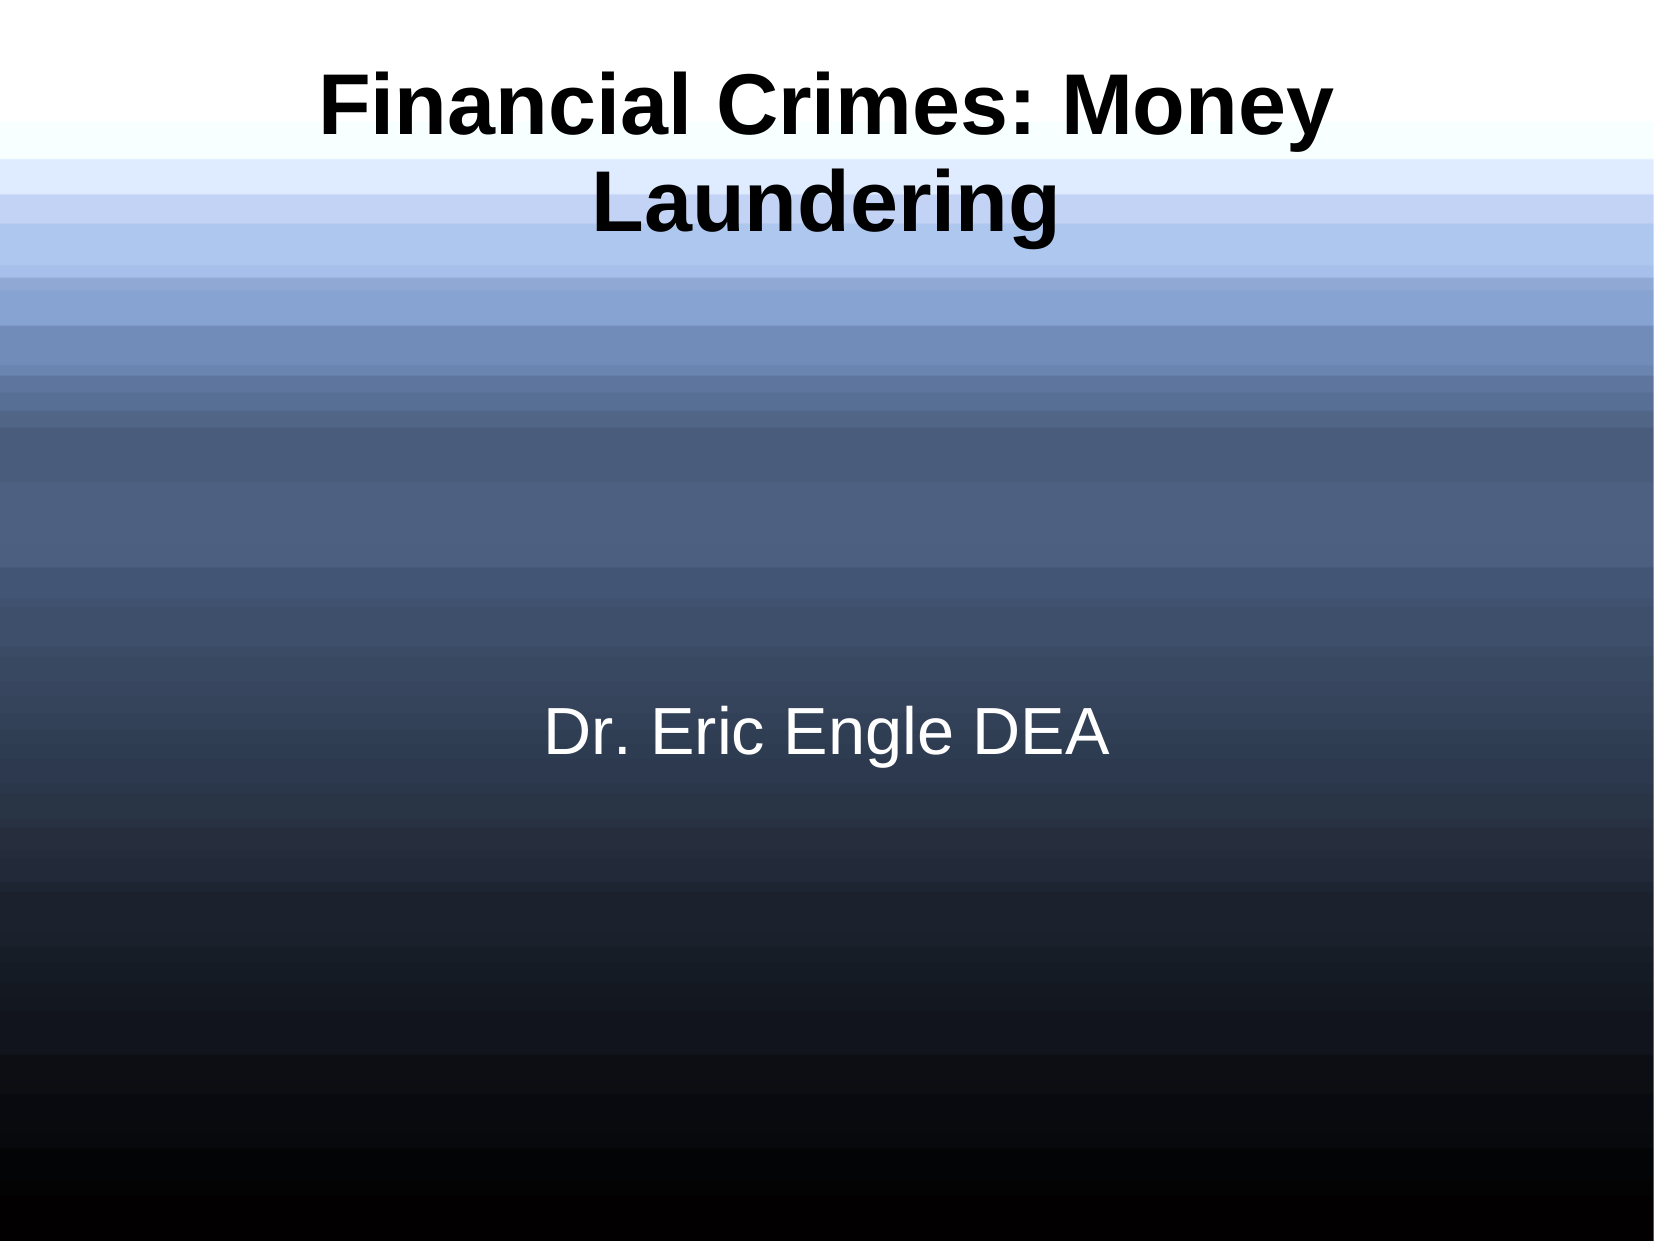

# Financial Crimes: Money Laundering
Dr. Eric Engle DEA